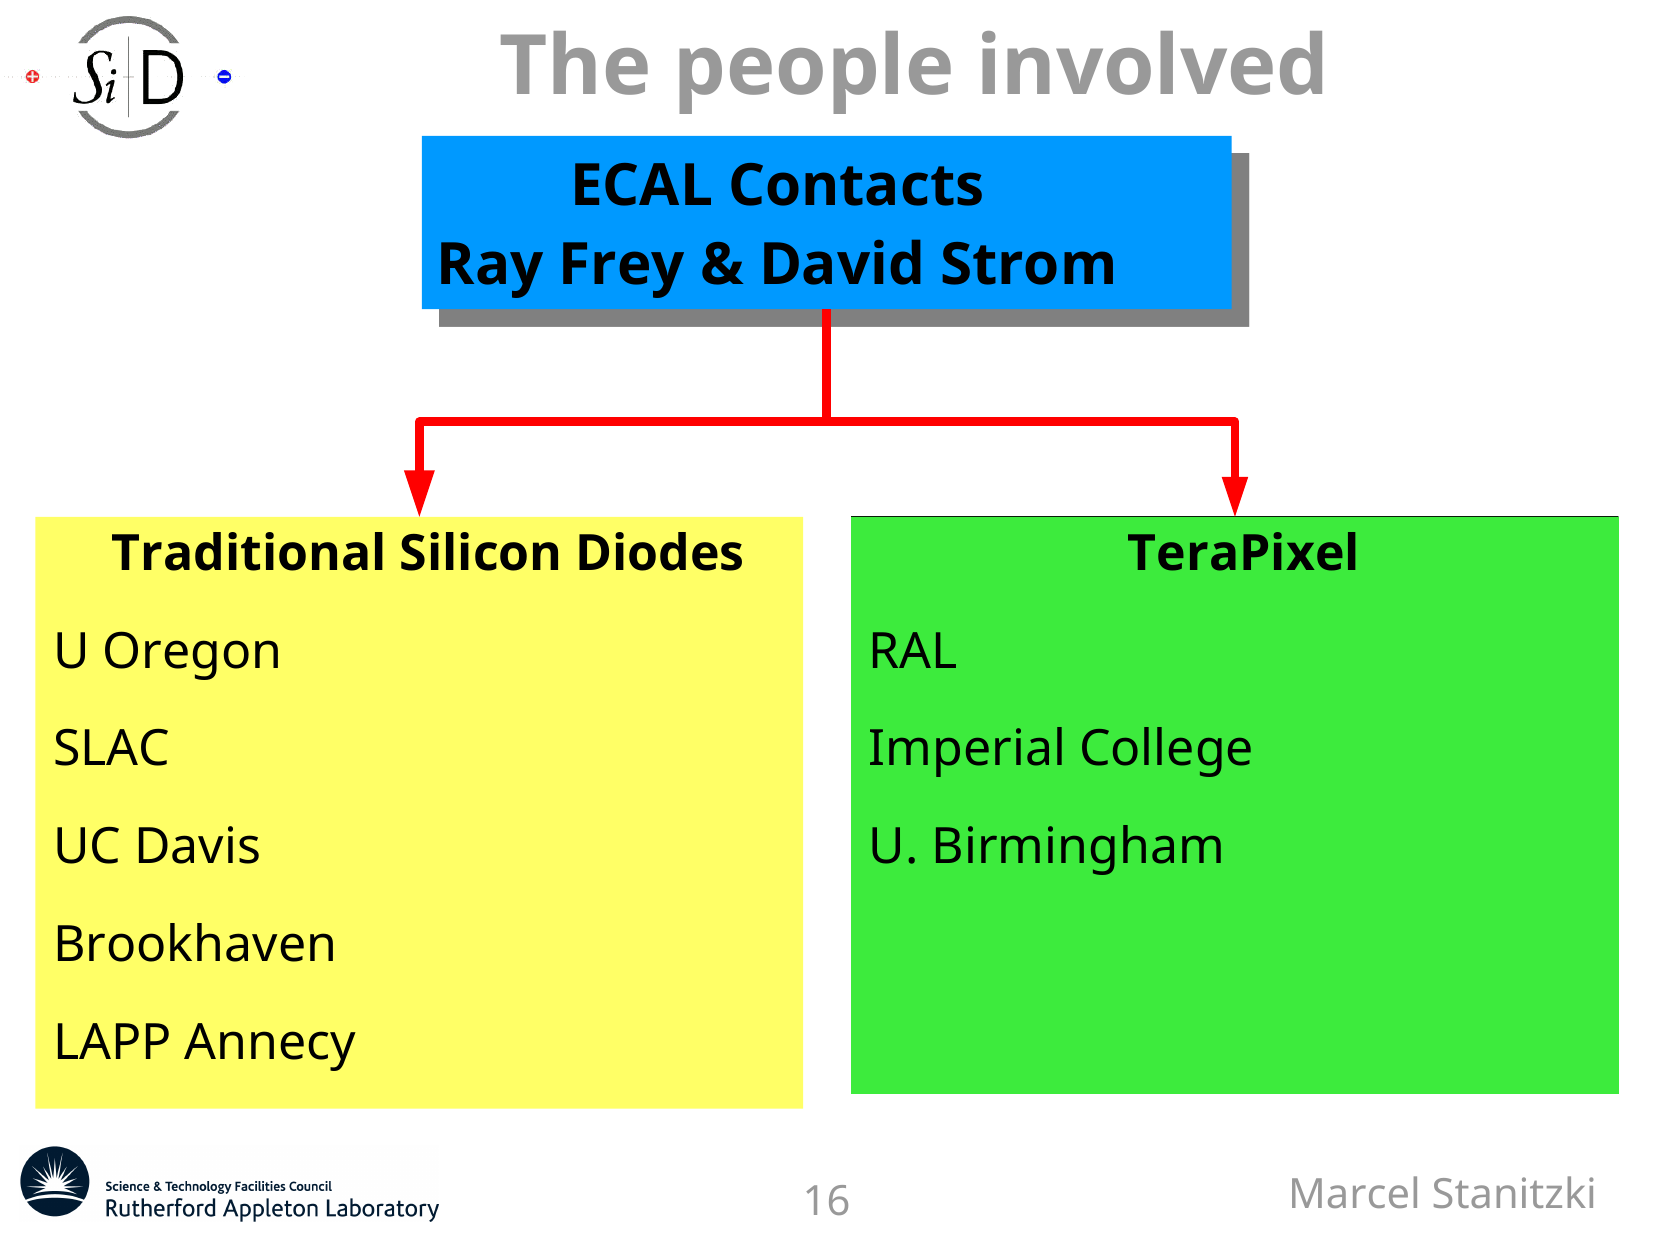

# The people involved
ECAL Contacts
Ray Frey & David Strom
Traditional Silicon Diodes
U Oregon
SLAC
UC Davis
Brookhaven
LAPP Annecy
TeraPixel
RAL
Imperial College
U. Birmingham